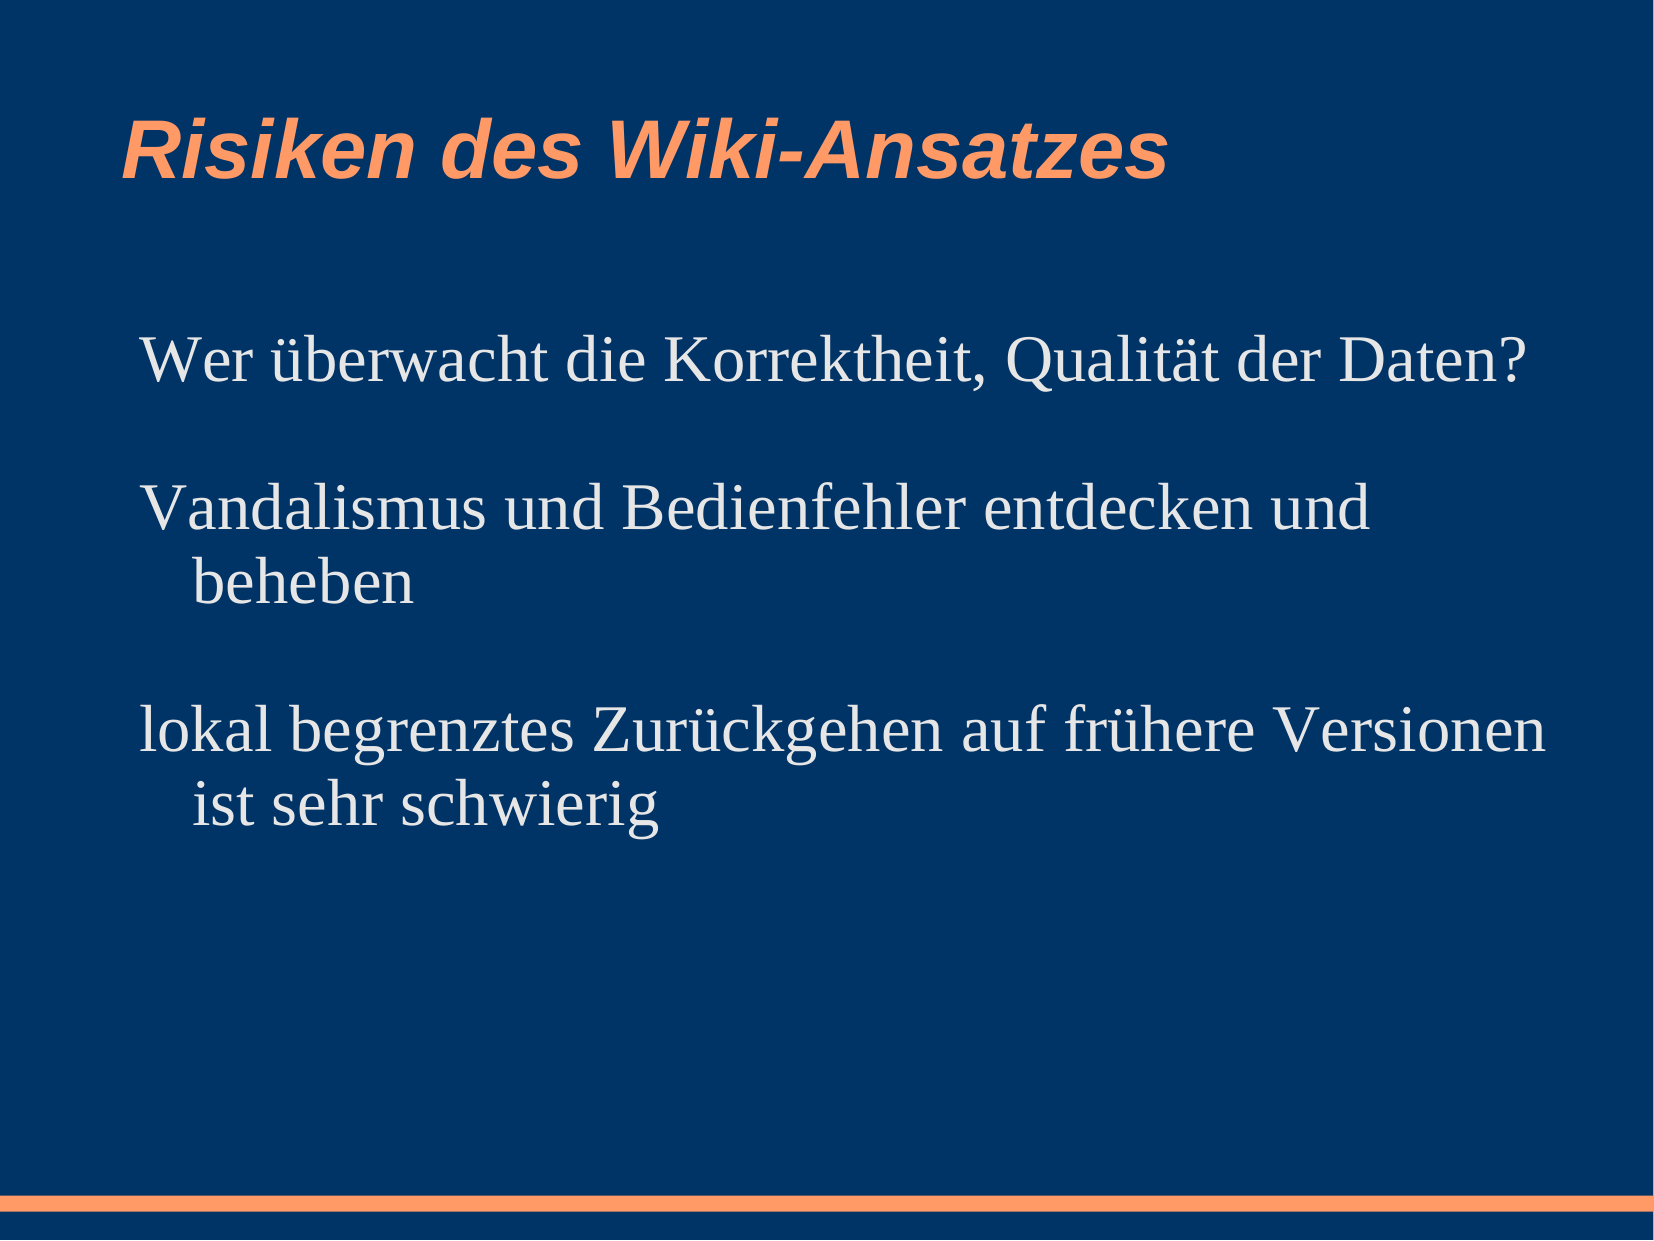

# Risiken des Wiki-Ansatzes
Wer überwacht die Korrektheit, Qualität der Daten?
Vandalismus und Bedienfehler entdecken und beheben
lokal begrenztes Zurückgehen auf frühere Versionen ist sehr schwierig